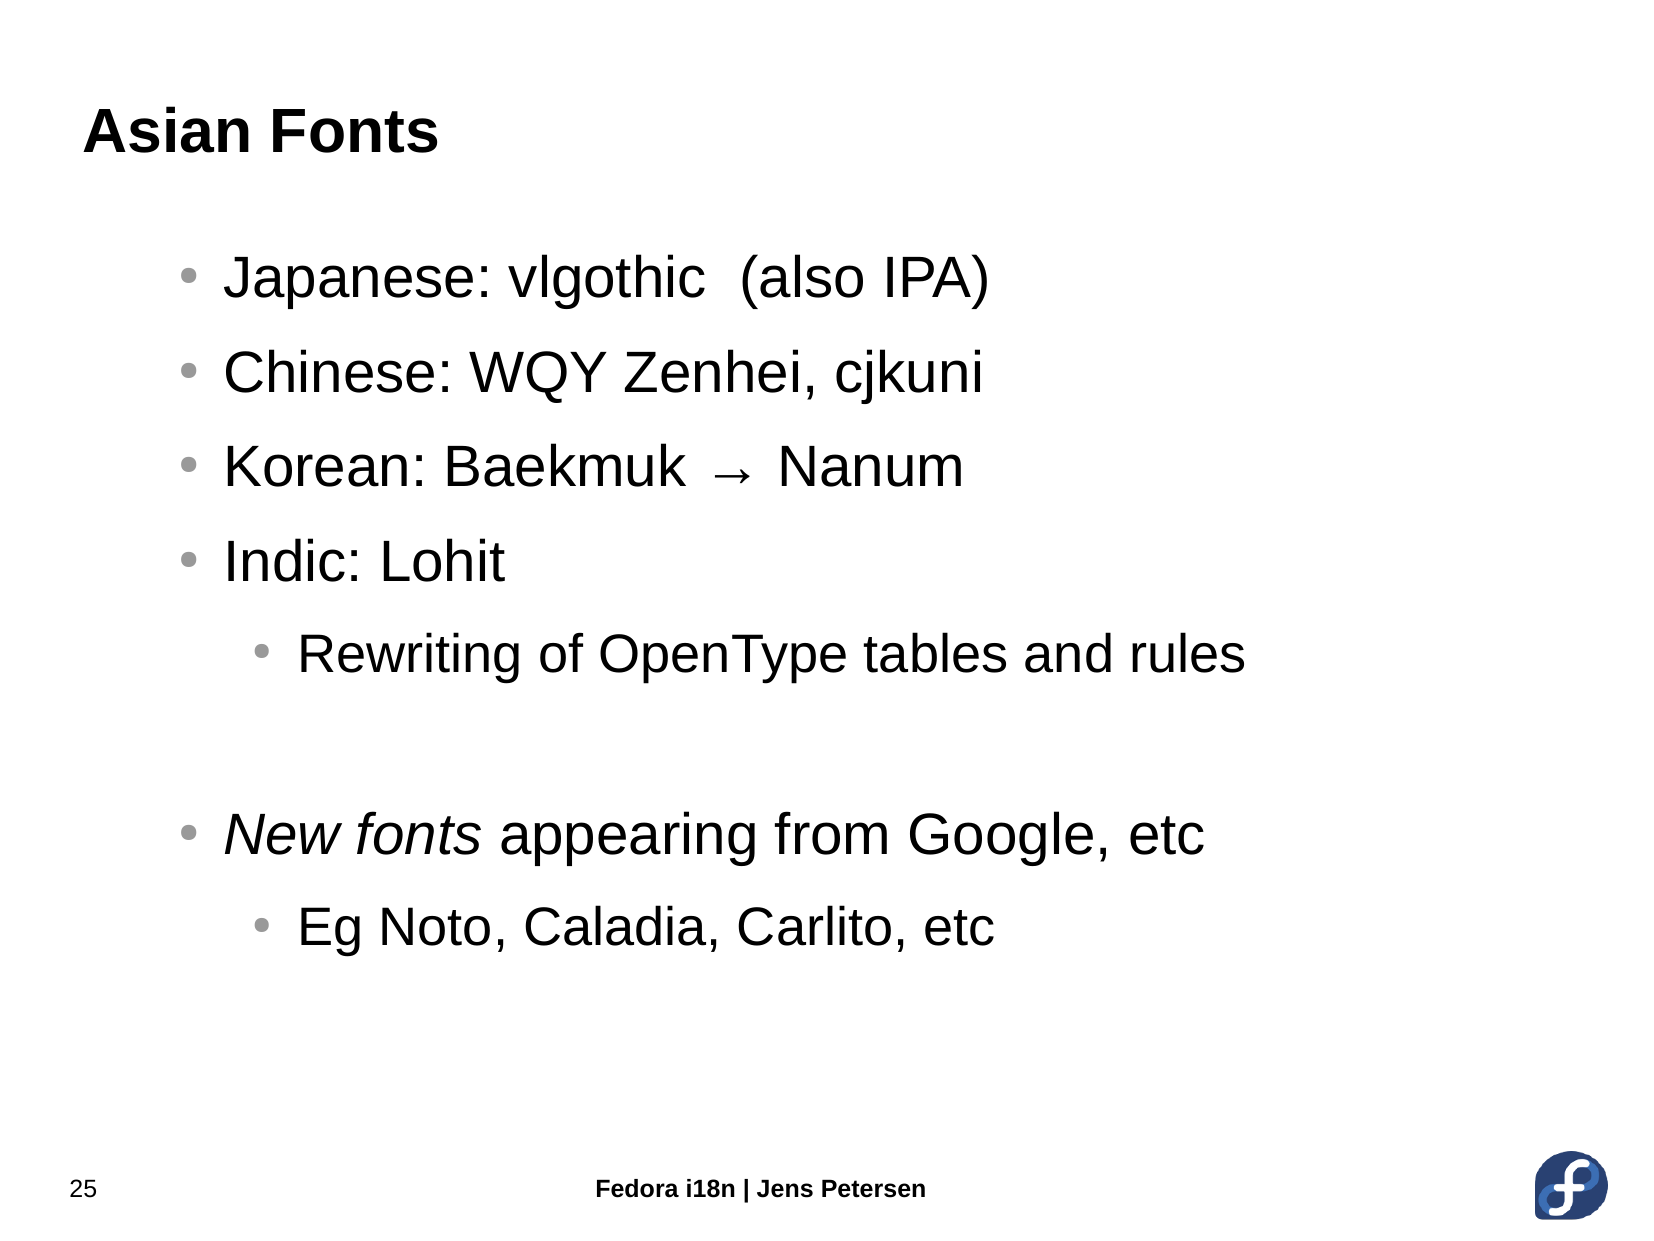

# Asian Fonts
Japanese: vlgothic (also IPA)
Chinese: WQY Zenhei, cjkuni
Korean: Baekmuk → Nanum
Indic: Lohit
Rewriting of OpenType tables and rules
New fonts appearing from Google, etc
Eg Noto, Caladia, Carlito, etc